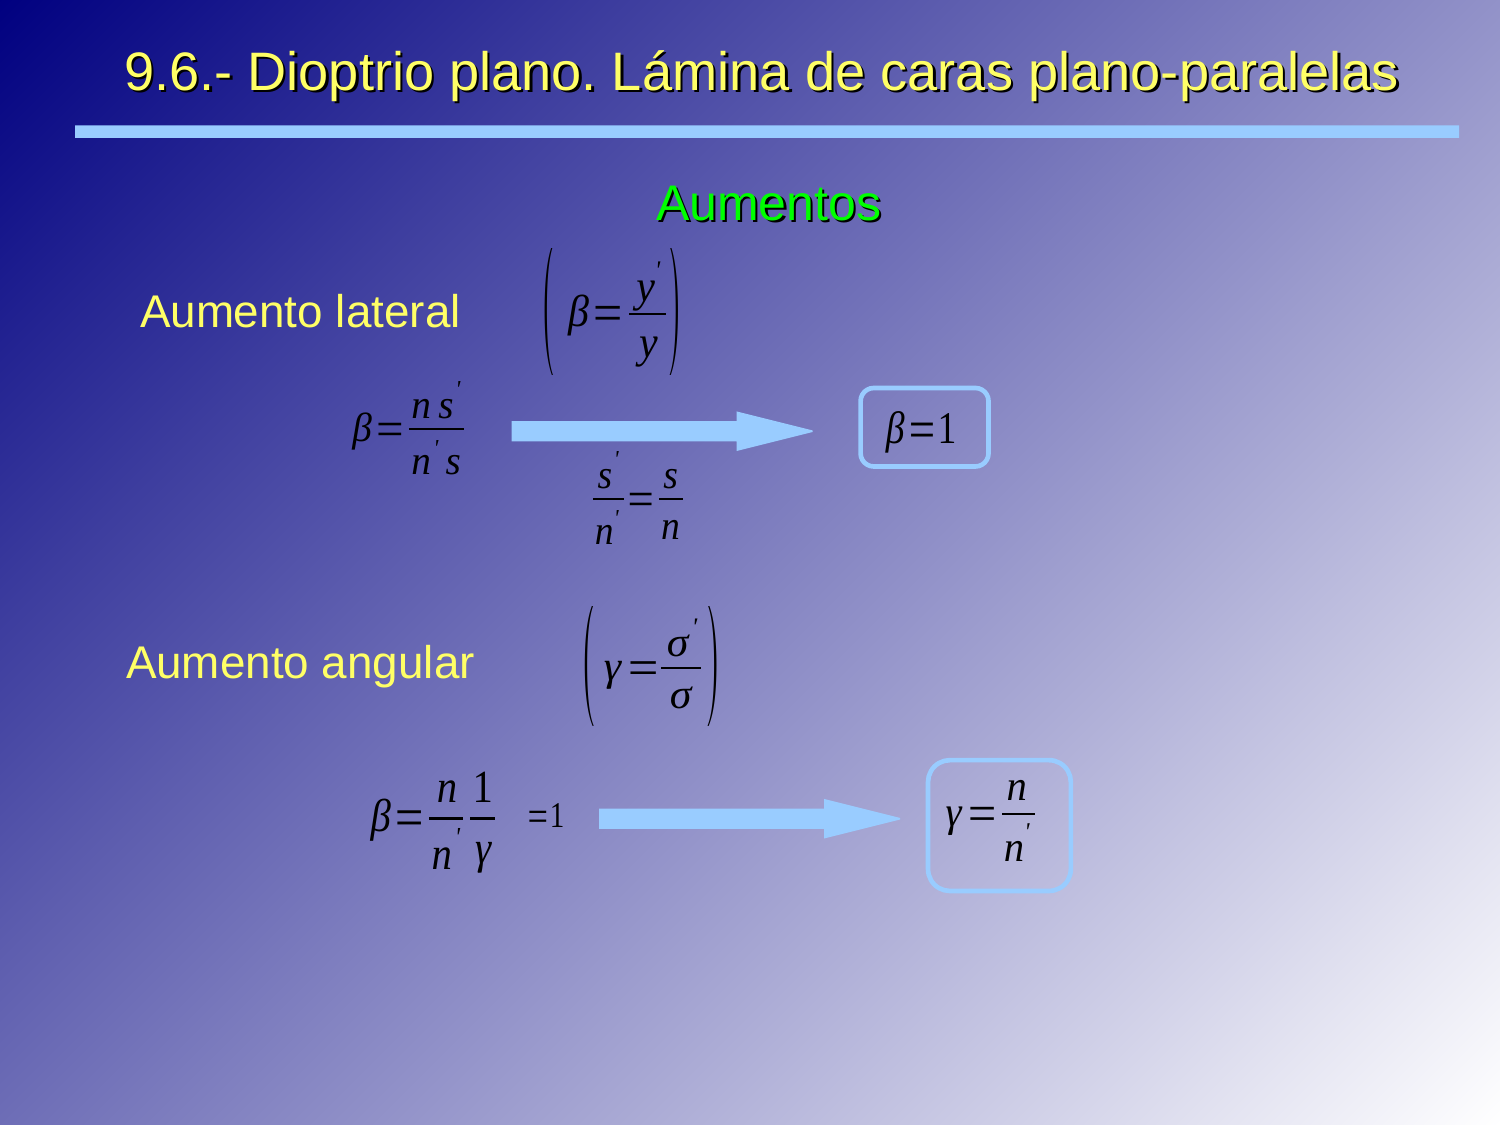

9.6.- Dioptrio plano. Lámina de caras plano-paralelas
Aumentos
Aumento lateral
Aumento angular